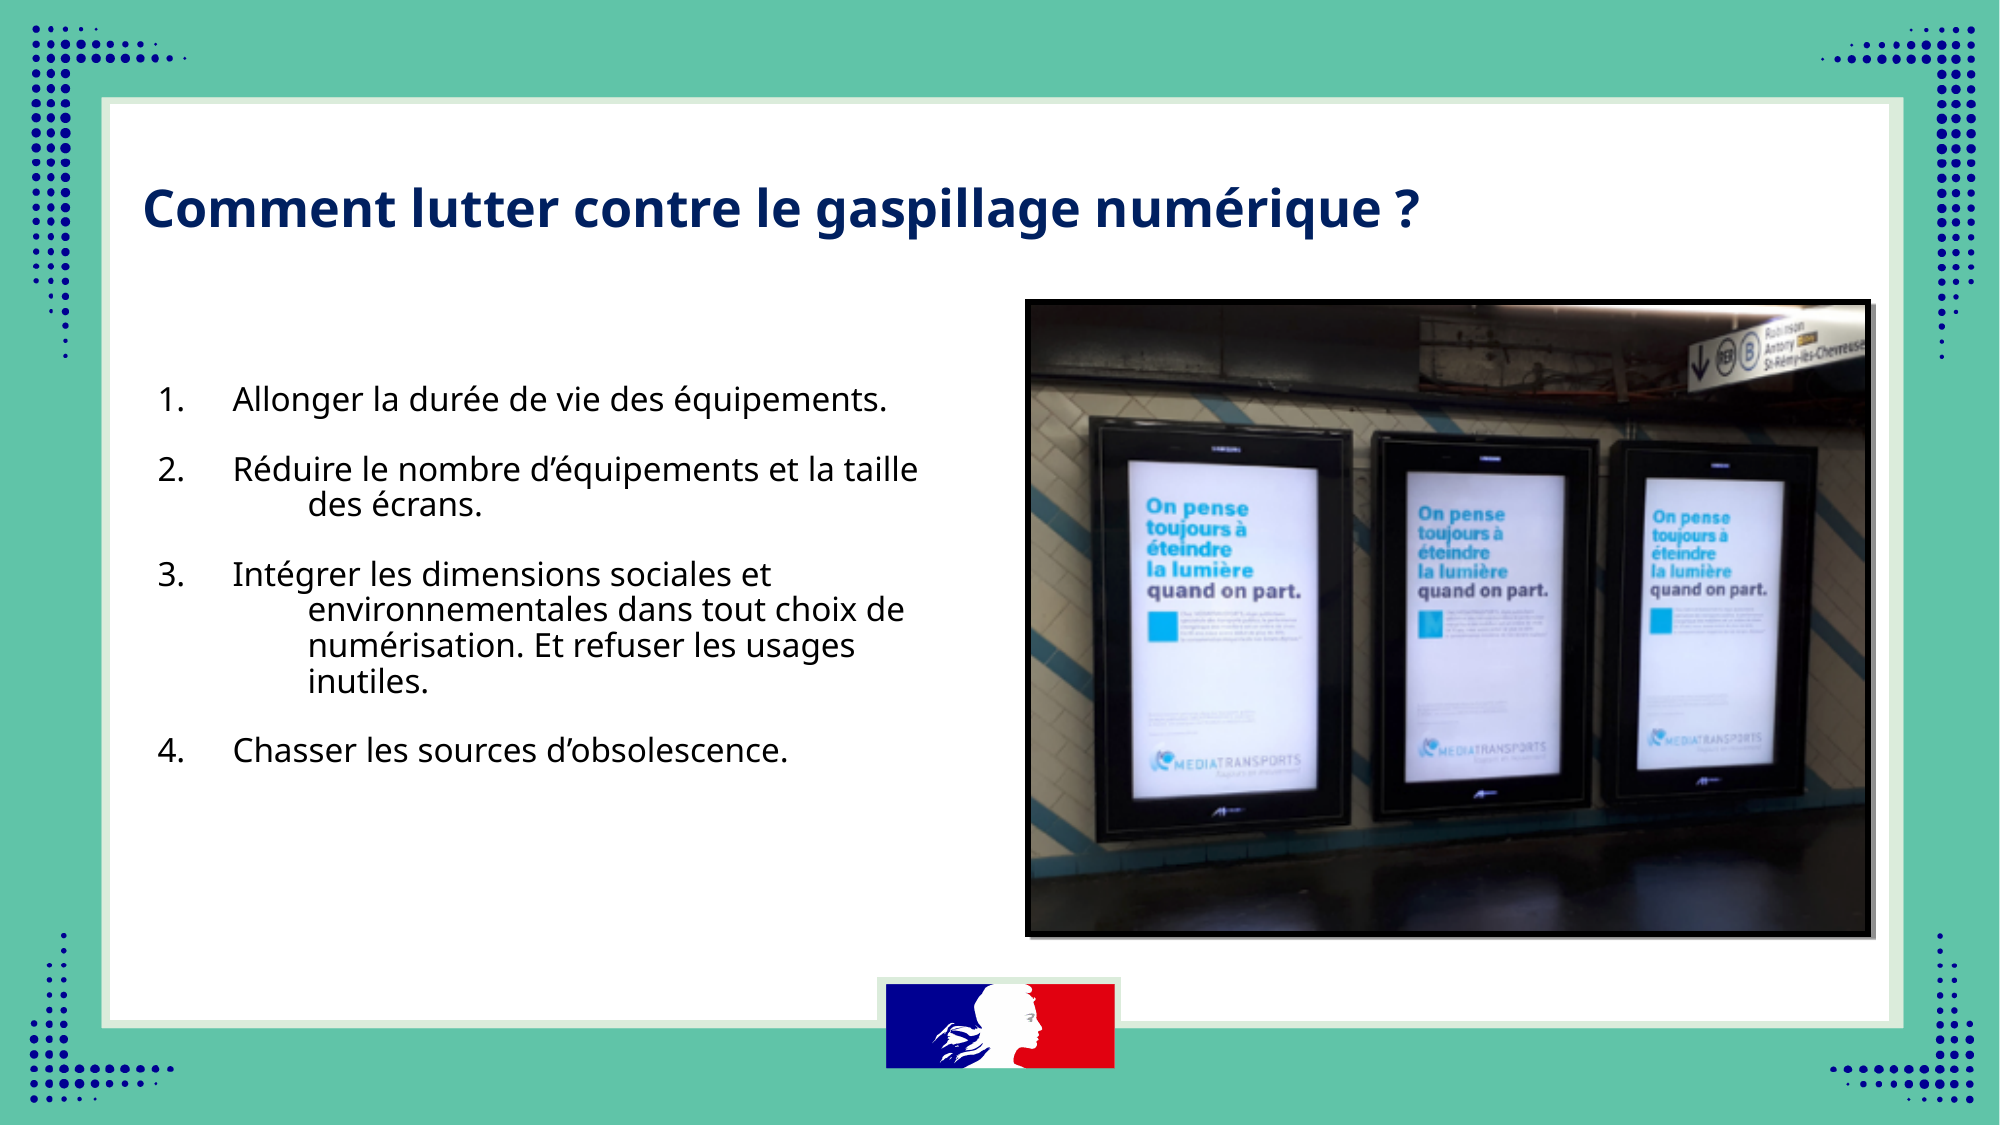

# Comment lutter contre le gaspillage numérique ?
Allonger la durée de vie des équipements.
Réduire le nombre d’équipements et la taille des écrans.
Intégrer les dimensions sociales et environnementales dans tout choix de numérisation. Et refuser les usages inutiles.
Chasser les sources d’obsolescence.